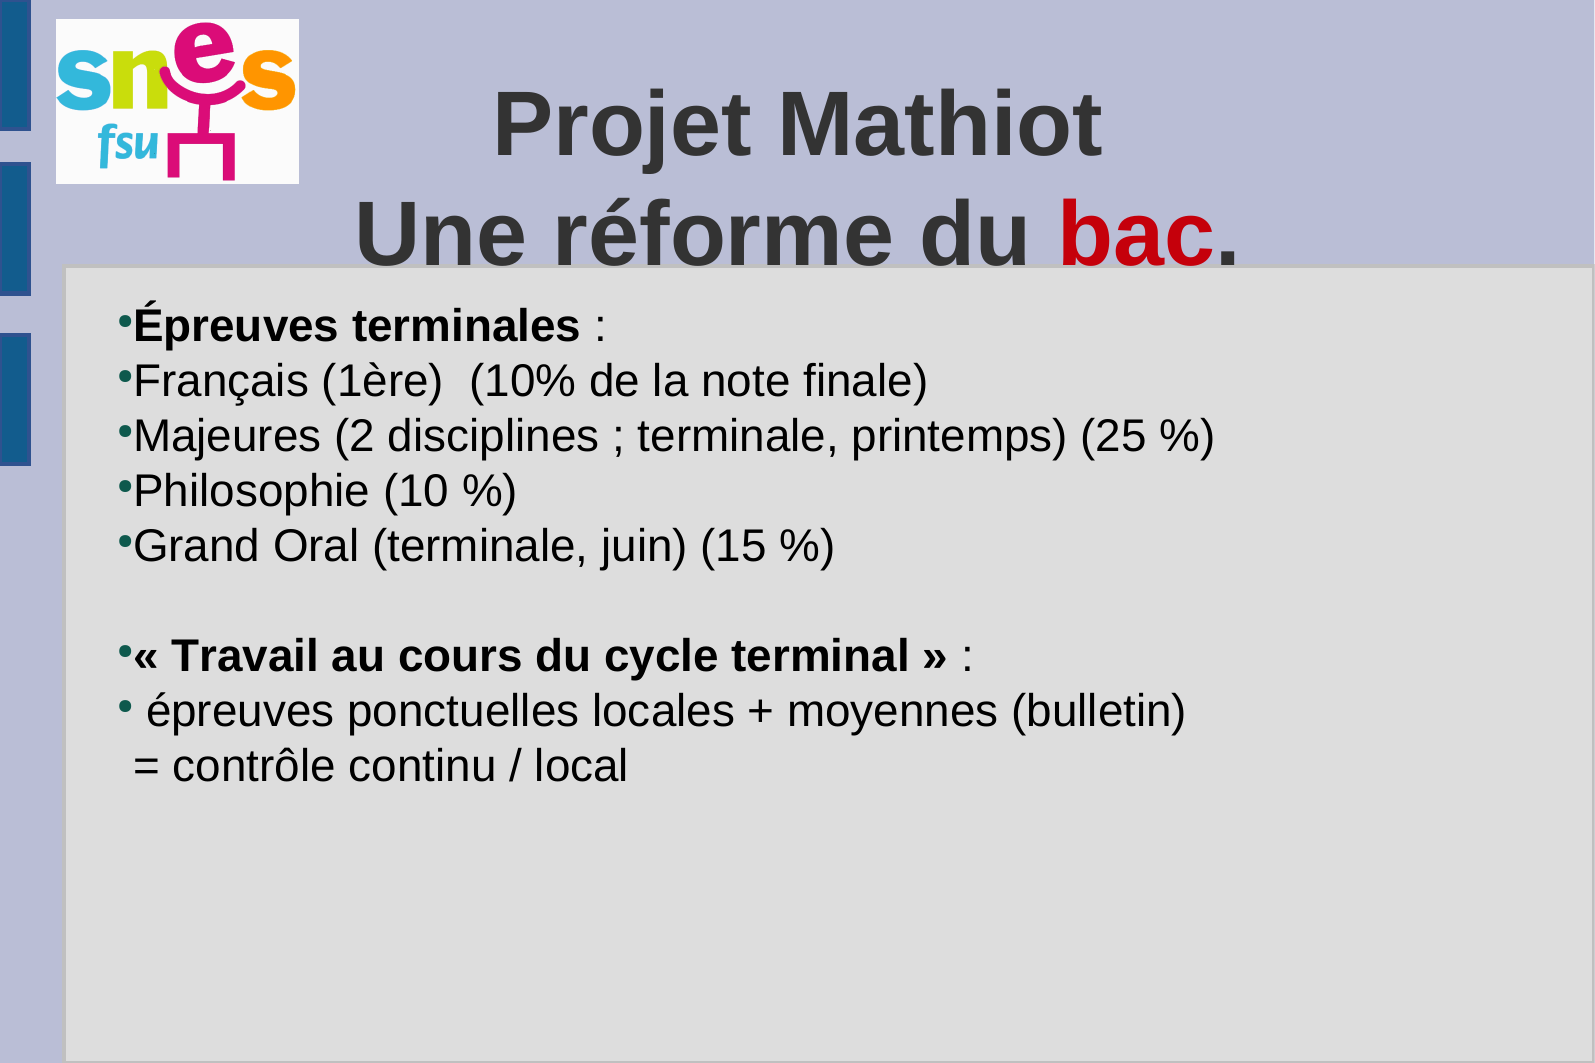

# Projet Mathiot Une réforme du bac.
Épreuves terminales :
Français (1ère)  (10% de la note finale)
Majeures (2 disciplines ; terminale, printemps) (25 %)
Philosophie (10 %)
Grand Oral (terminale, juin) (15 %)
« Travail au cours du cycle terminal » :
 épreuves ponctuelles locales + moyennes (bulletin)
= contrôle continu / local